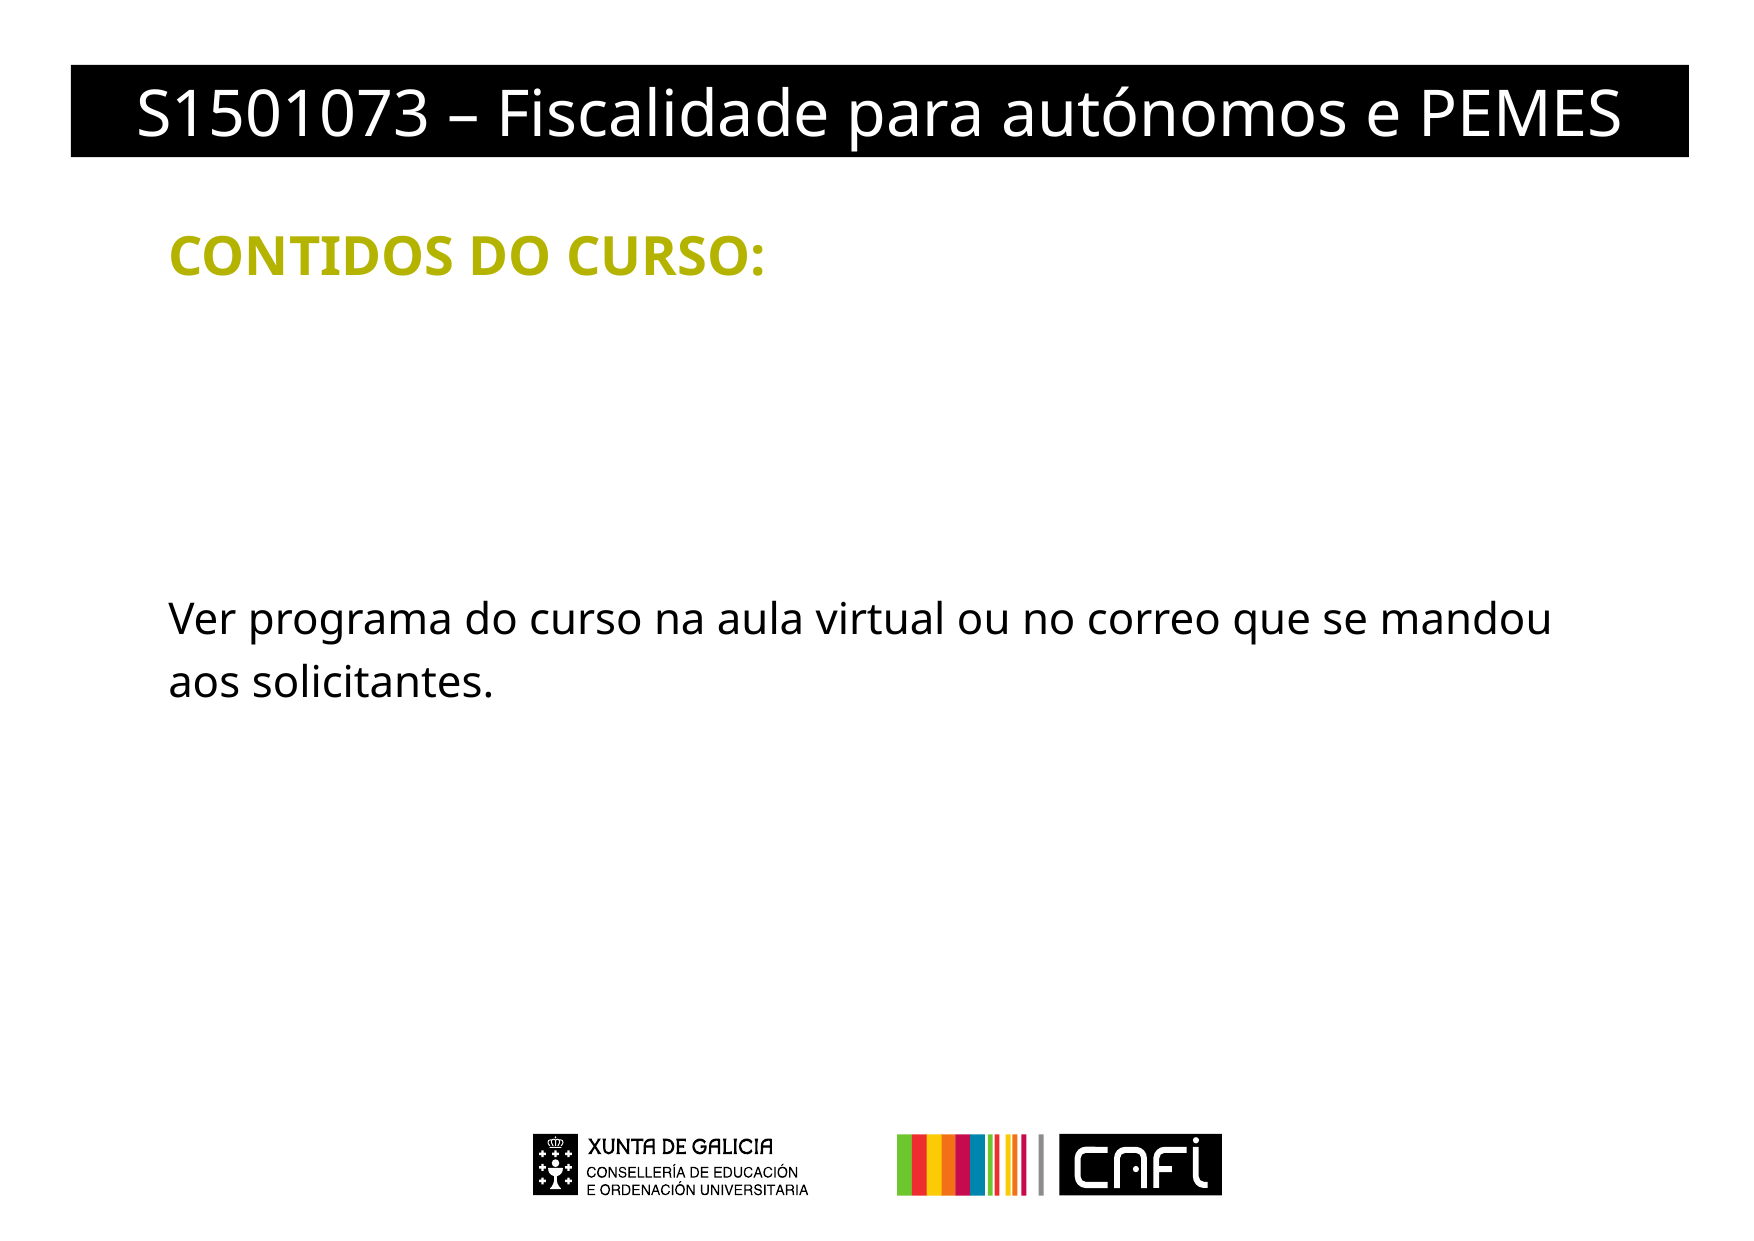

S1501073 – Fiscalidade para autónomos e PEMES
CONTIDOS DO CURSO:
Ver programa do curso na aula virtual ou no correo que se mandou aos solicitantes.